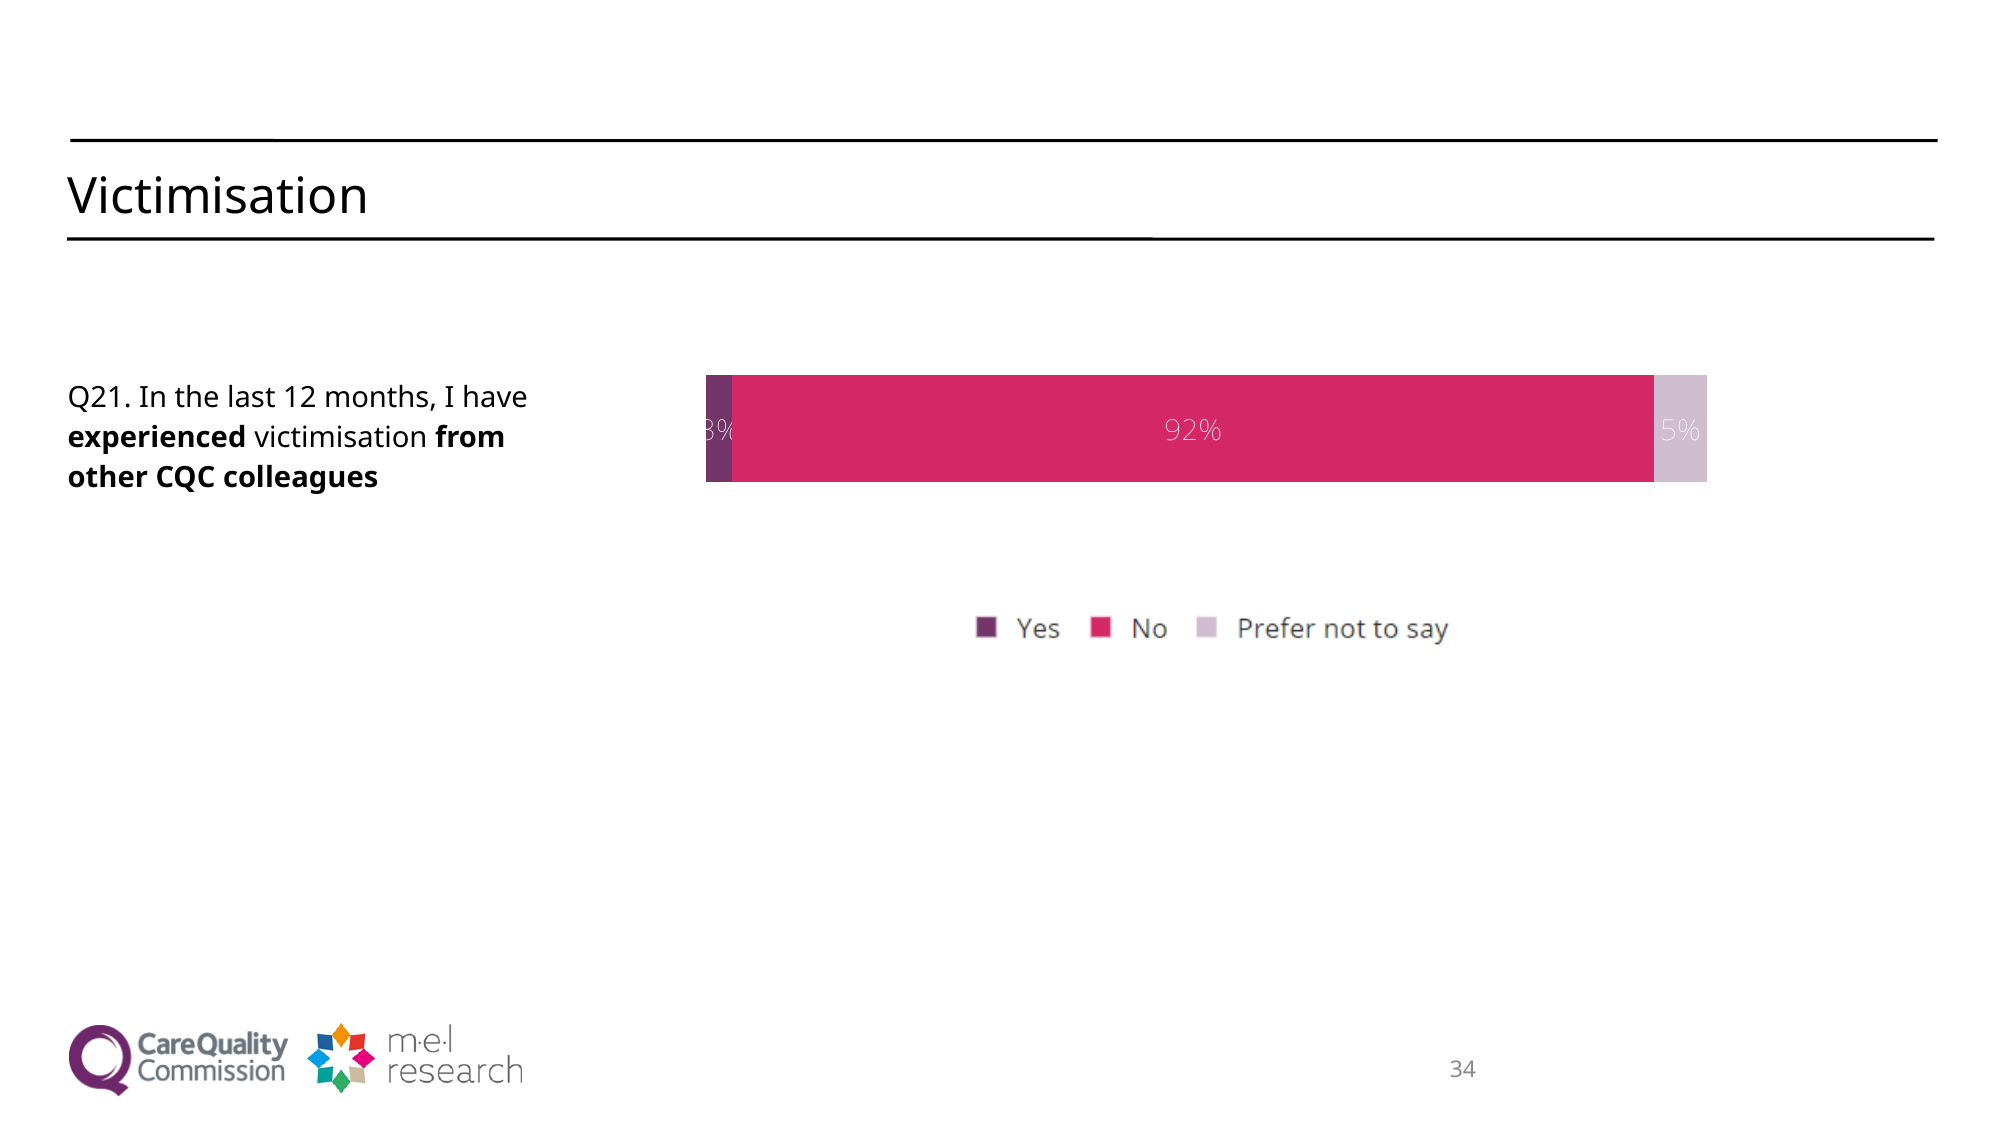

# Victimisation
Q21. In the last 12 months, I have experienced victimisation from other CQC colleagues